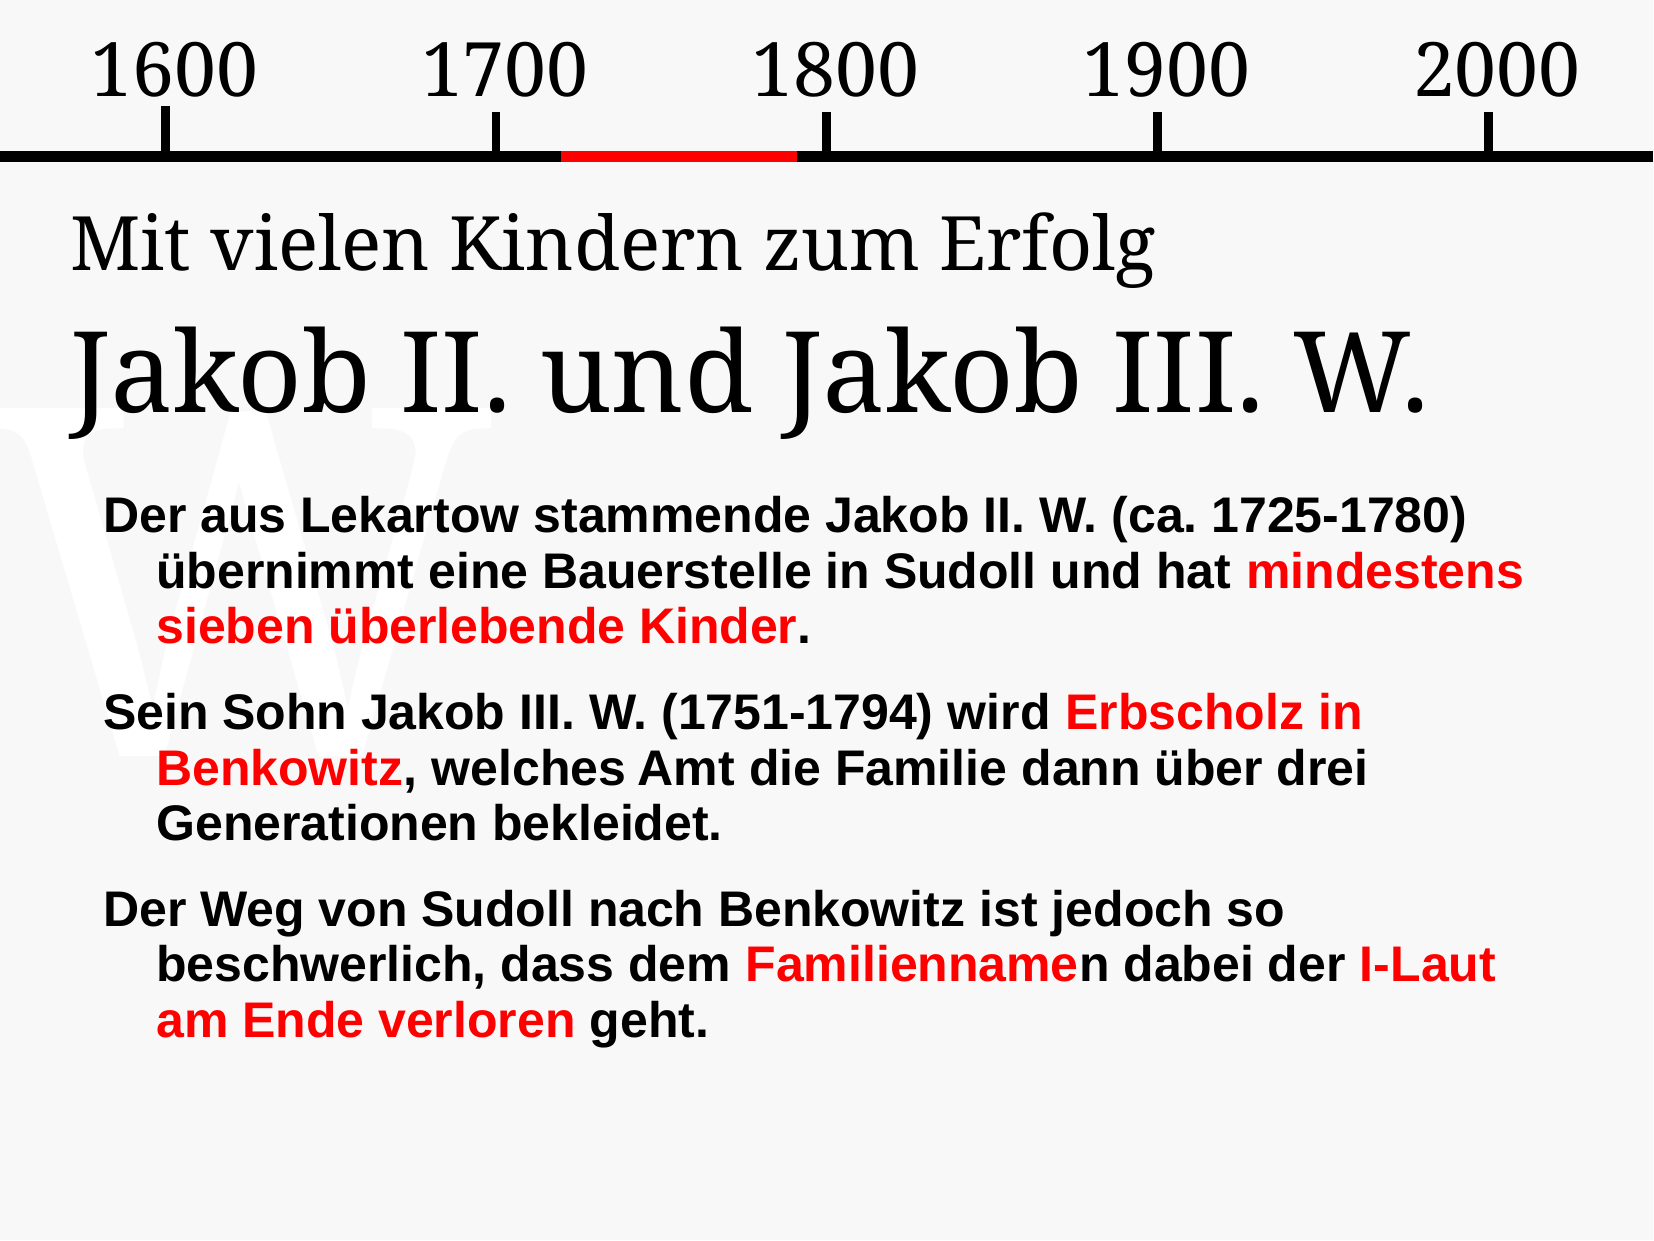

1600
1700
1800
1900
2000
# Mit vielen Kindern zum Erfolg Jakob II. und Jakob III. W.
W
Der aus Lekartow stammende Jakob II. W. (ca. 1725-1780) übernimmt eine Bauerstelle in Sudoll und hat mindestens sieben überlebende Kinder.
Sein Sohn Jakob III. W. (1751-1794) wird Erbscholz in Benkowitz, welches Amt die Familie dann über drei Generationen bekleidet.
Der Weg von Sudoll nach Benkowitz ist jedoch so beschwerlich, dass dem Familiennamen dabei der I-Laut am Ende verloren geht.